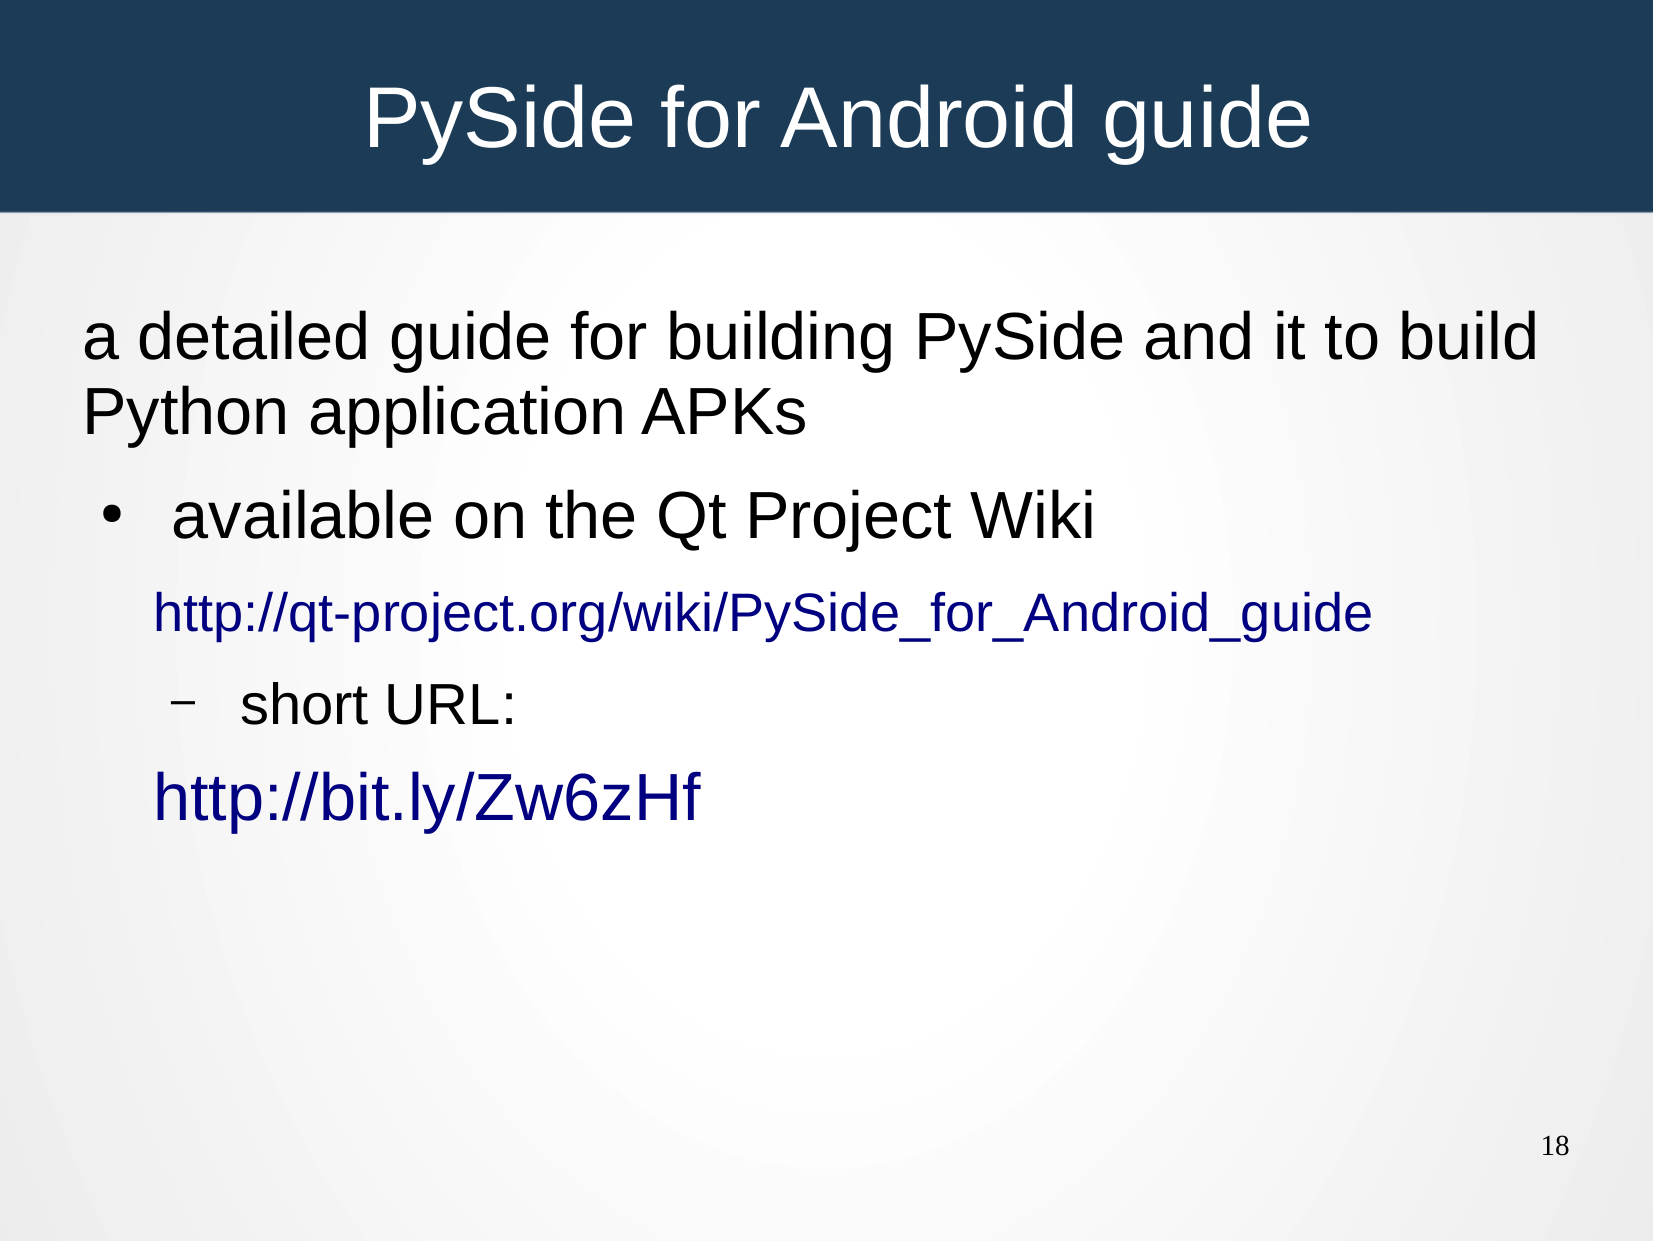

# PySide for Android guide
a detailed guide for building PySide and it to build Python application APKs
 available on the Qt Project Wiki
http://qt-project.org/wiki/PySide_for_Android_guide
 short URL:
http://bit.ly/Zw6zHf
18